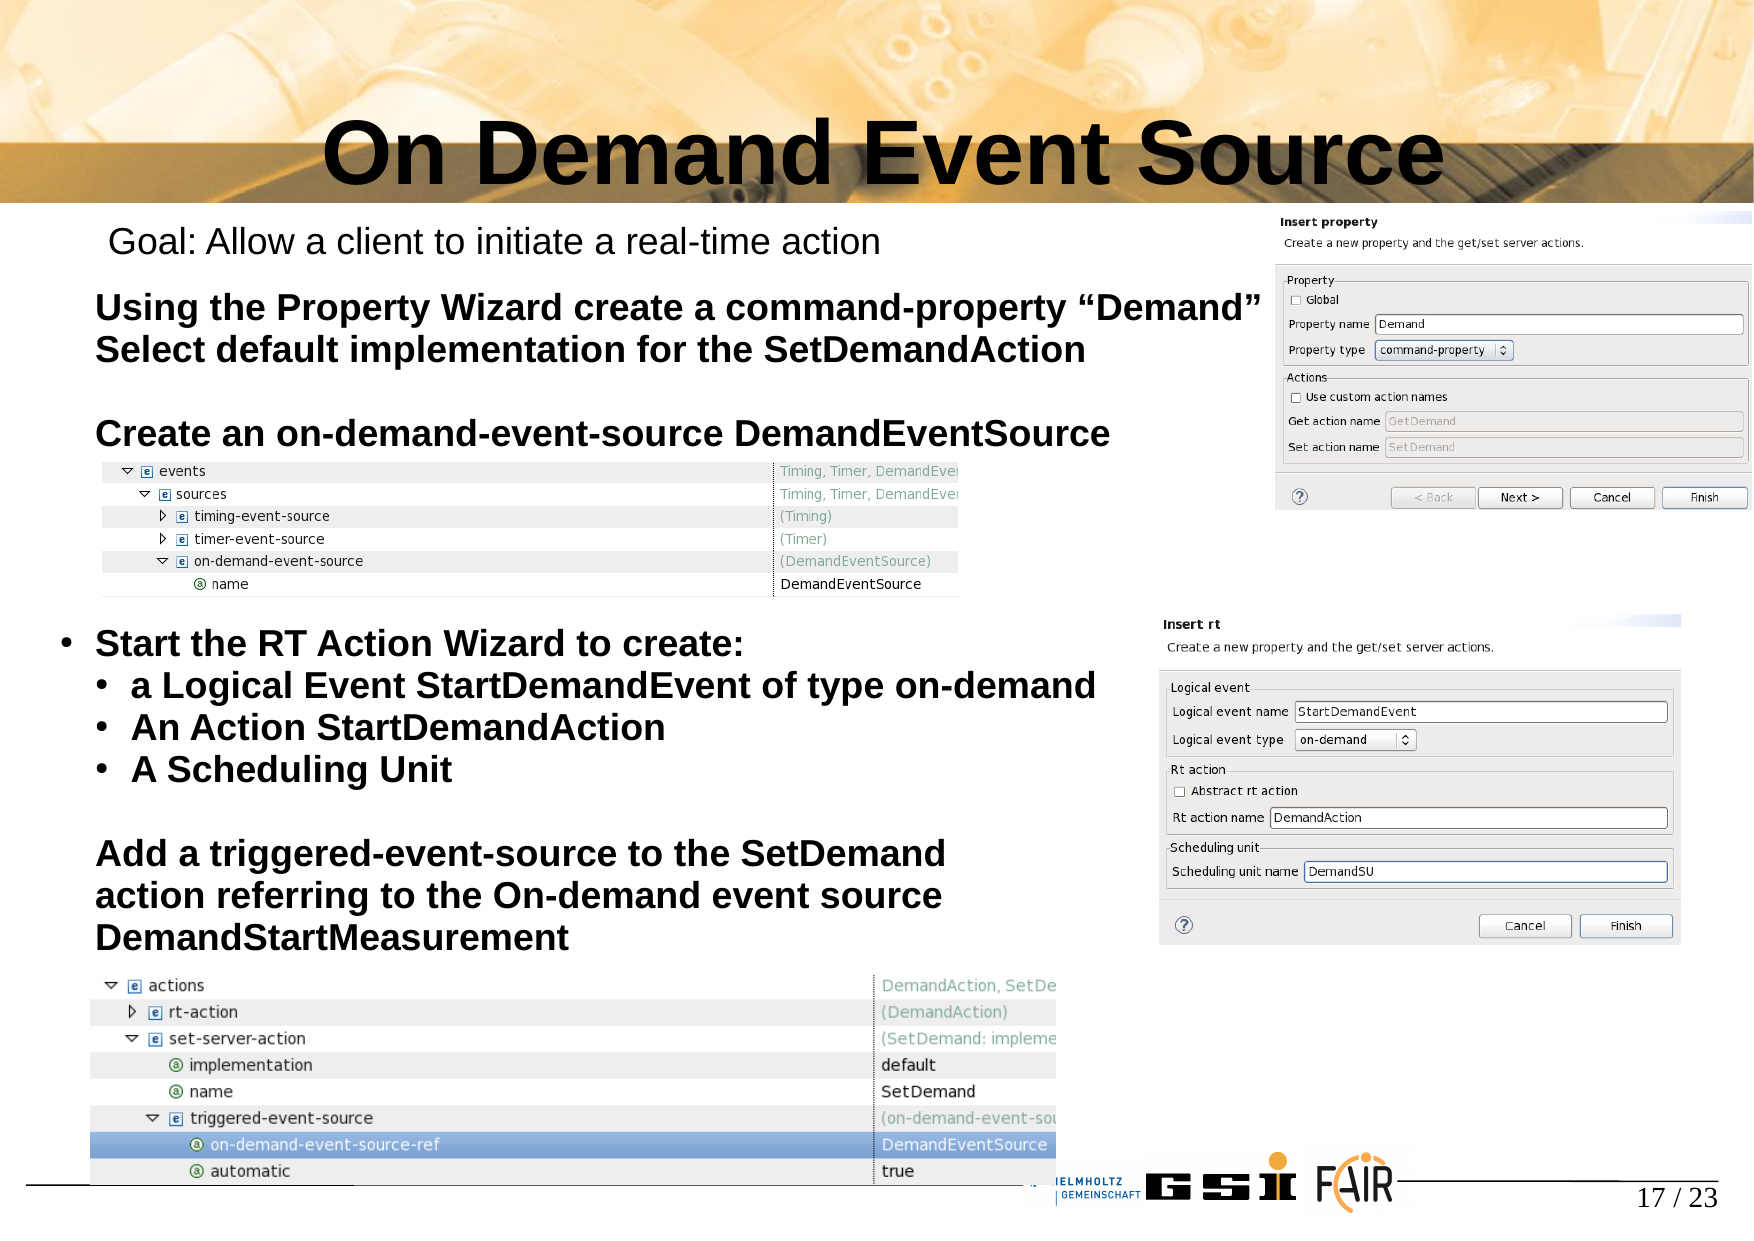

# On Demand Event Source
Goal: Allow a client to initiate a real-time action
Using the Property Wizard create a command-property “Demand”
Select default implementation for the SetDemandAction
Create an on-demand-event-source DemandEventSource
Start the RT Action Wizard to create:
a Logical Event StartDemandEvent of type on-demand
An Action StartDemandAction
A Scheduling Unit
Add a triggered-event-source to the SetDemand
action referring to the On-demand event source
DemandStartMeasurement
17